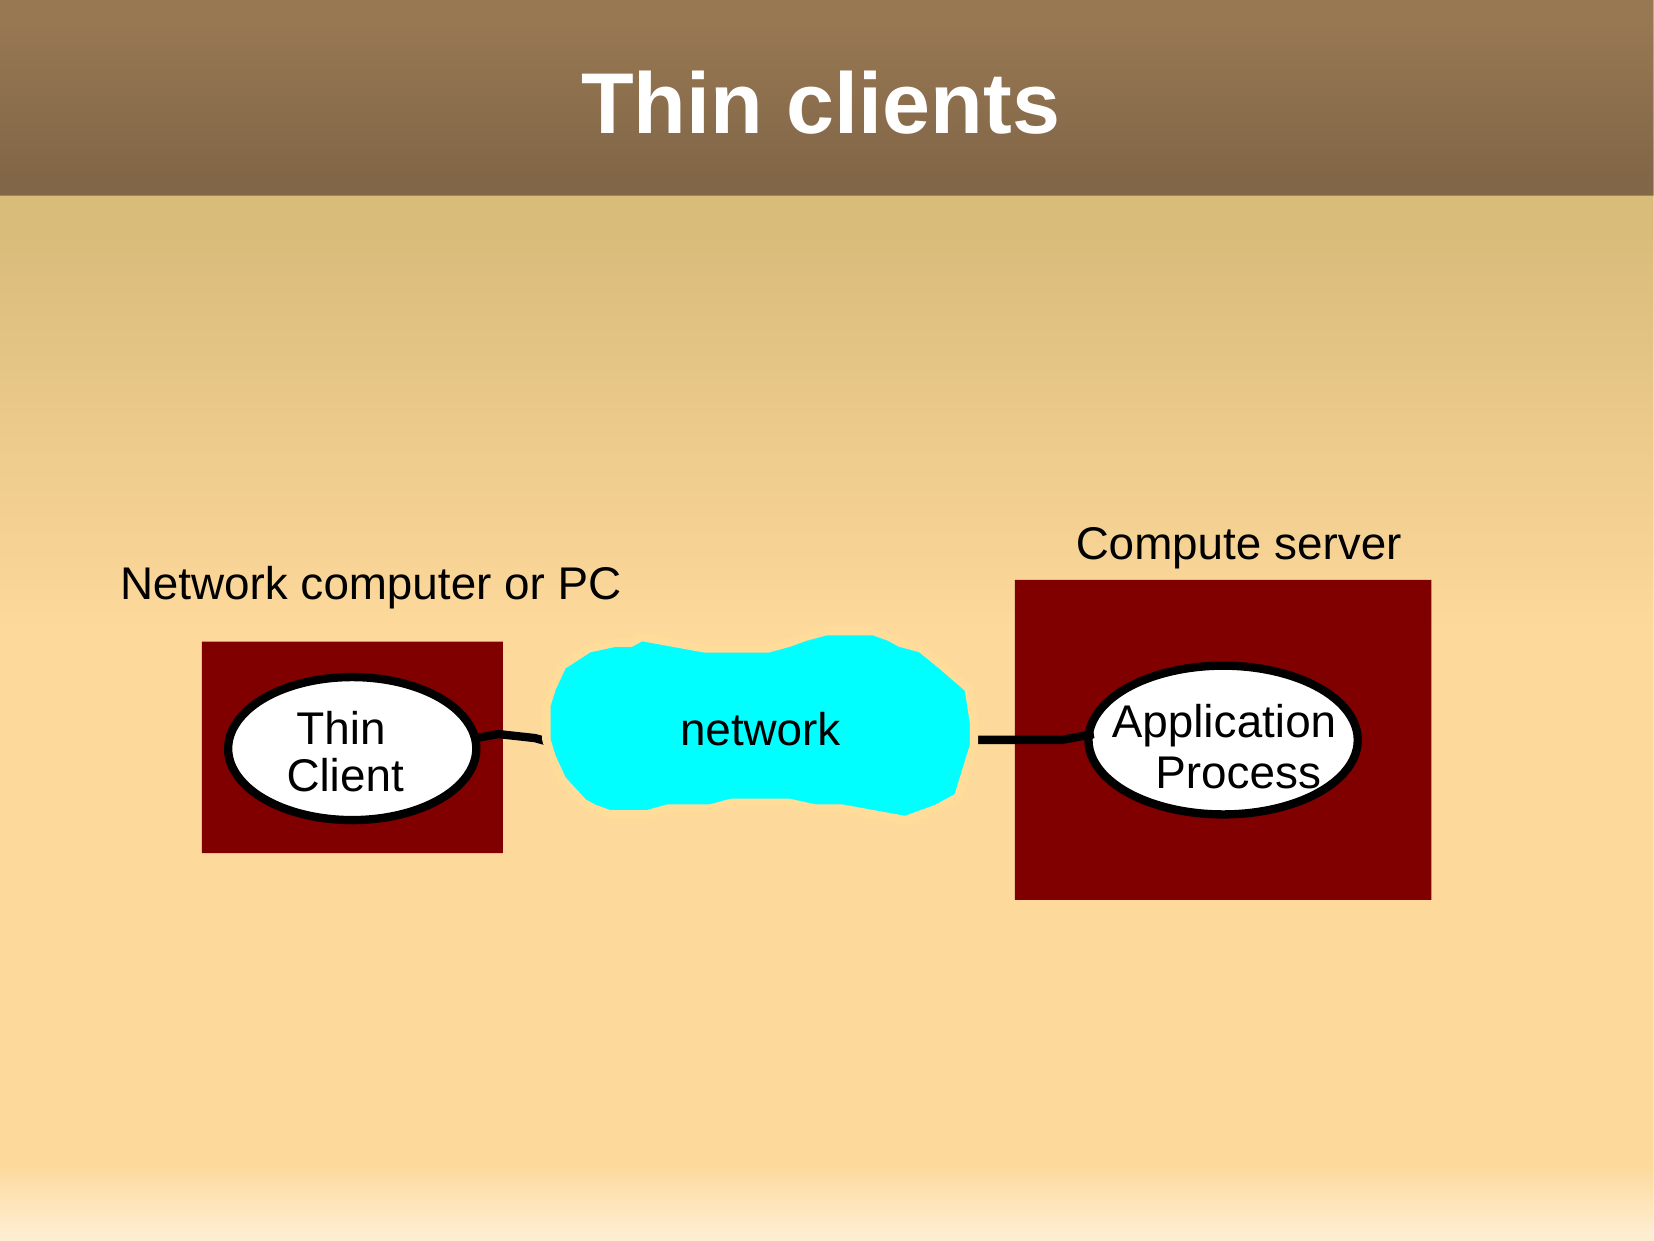

# Thin clients
Compute server
Network computer or PC
Application
Thin
network
Process
Client